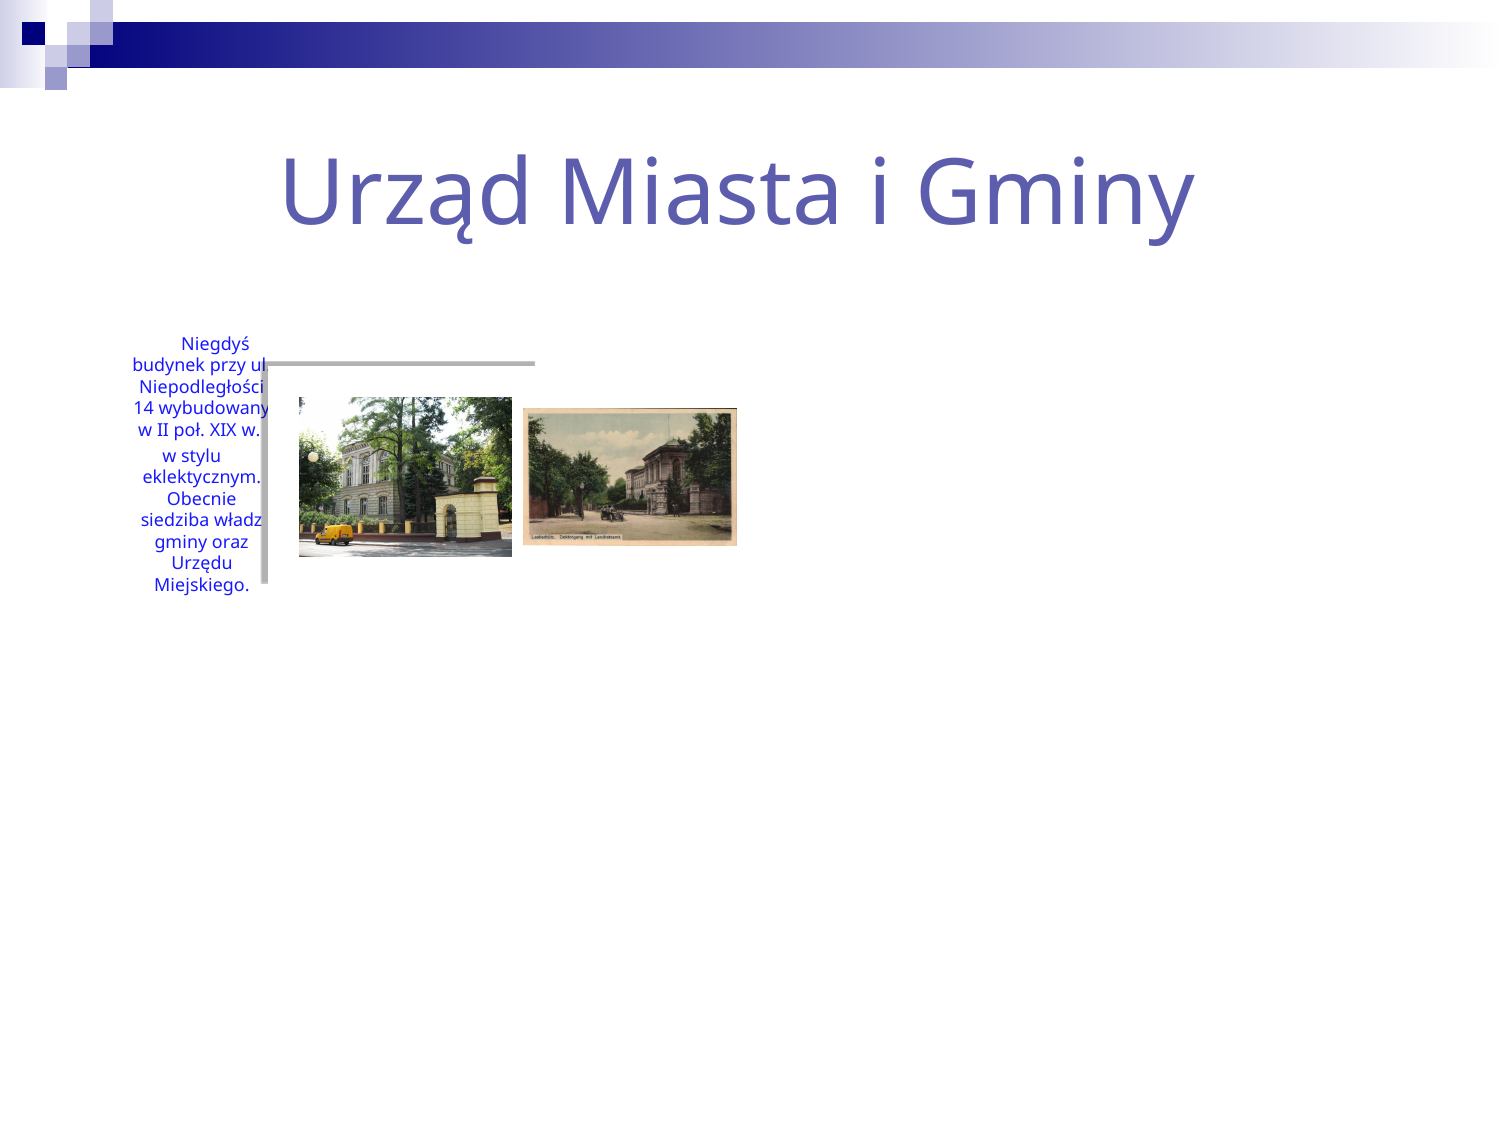

# Urząd Miasta i Gminy
	Niegdyś budynek przy ul. Niepodległości 14 wybudowany w II poł. XIX w.
w stylu eklektycznym. Obecnie siedziba władz gminy oraz Urzędu Miejskiego.